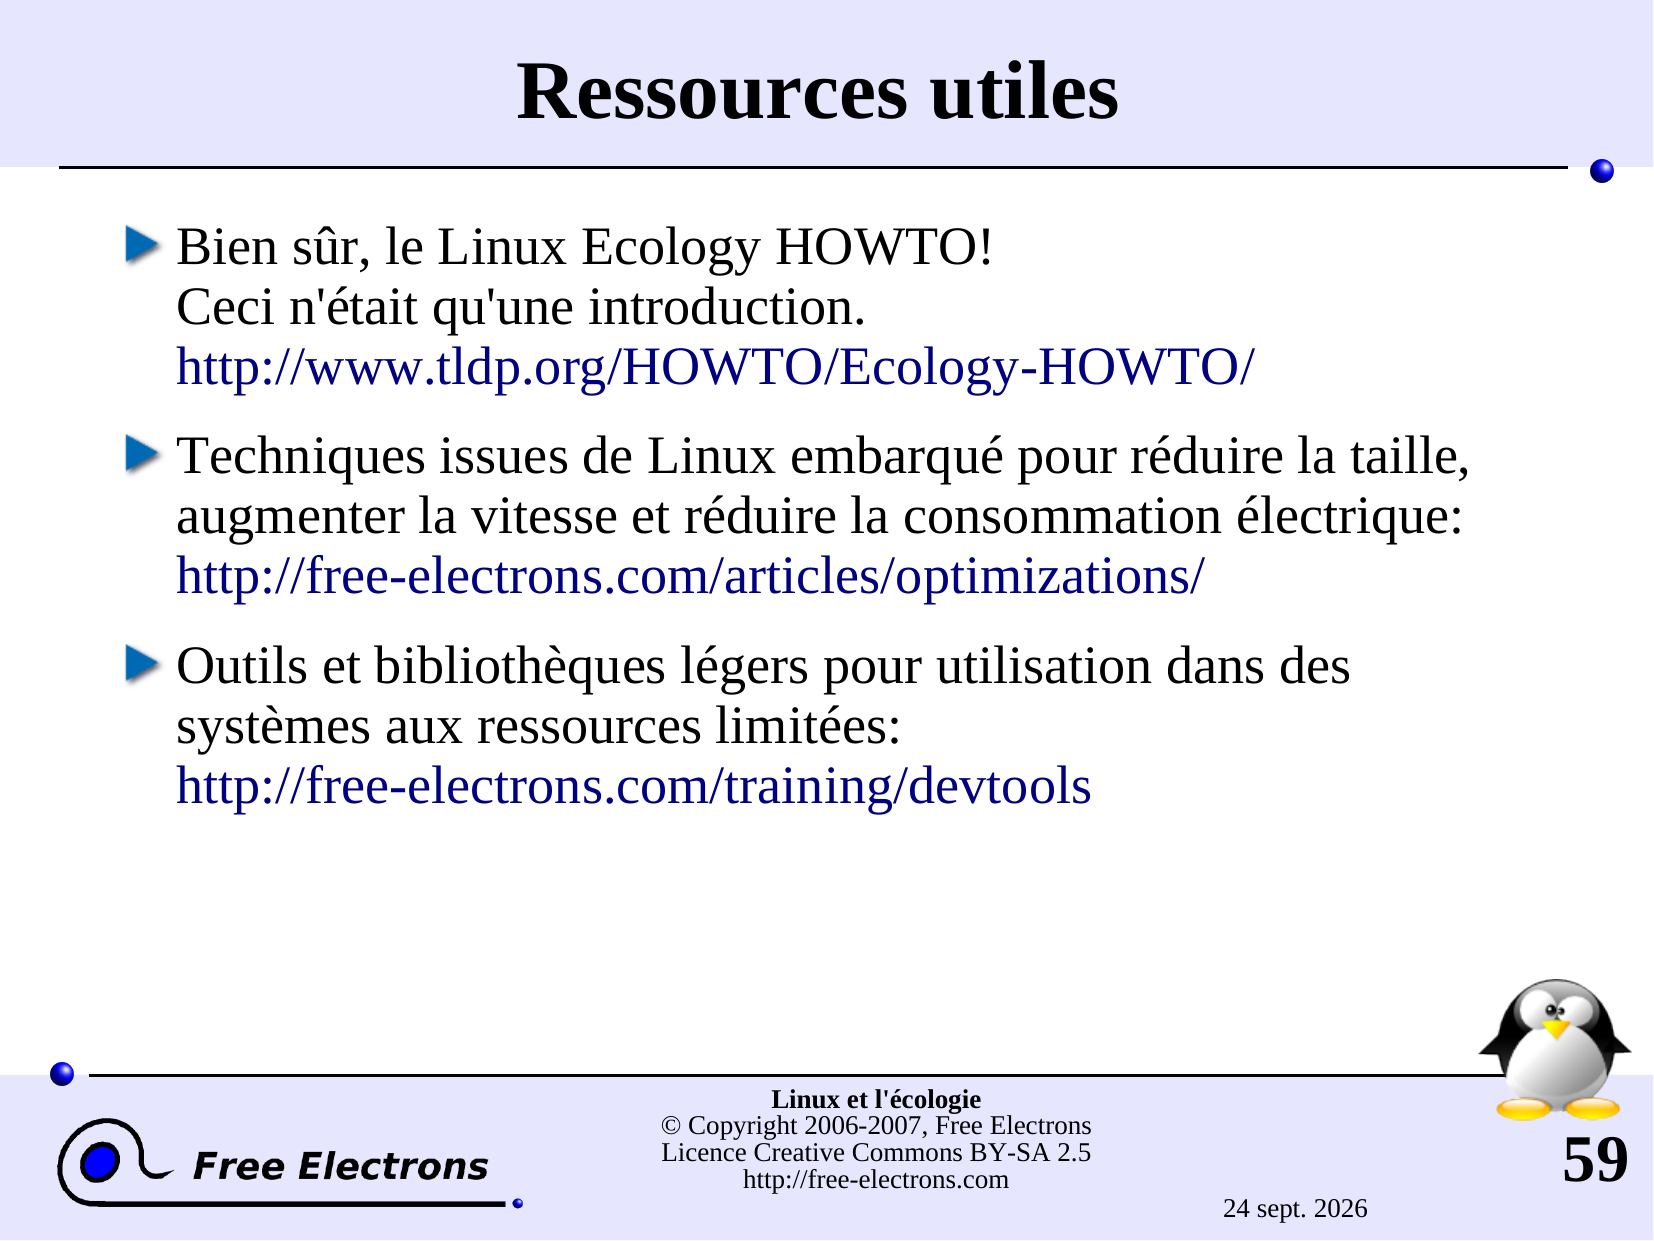

# Ressources utiles
Bien sûr, le Linux Ecology HOWTO!
Ceci n'était qu'une introduction.
http://www.tldp.org/HOWTO/Ecology-HOWTO/
Techniques issues de Linux embarqué pour réduire la taille, augmenter la vitesse et réduire la consommation électrique:
http://free-electrons.com/articles/optimizations/
Outils et bibliothèques légers pour utilisation dans des systèmes aux ressources limitées:
http://free-electrons.com/training/devtools